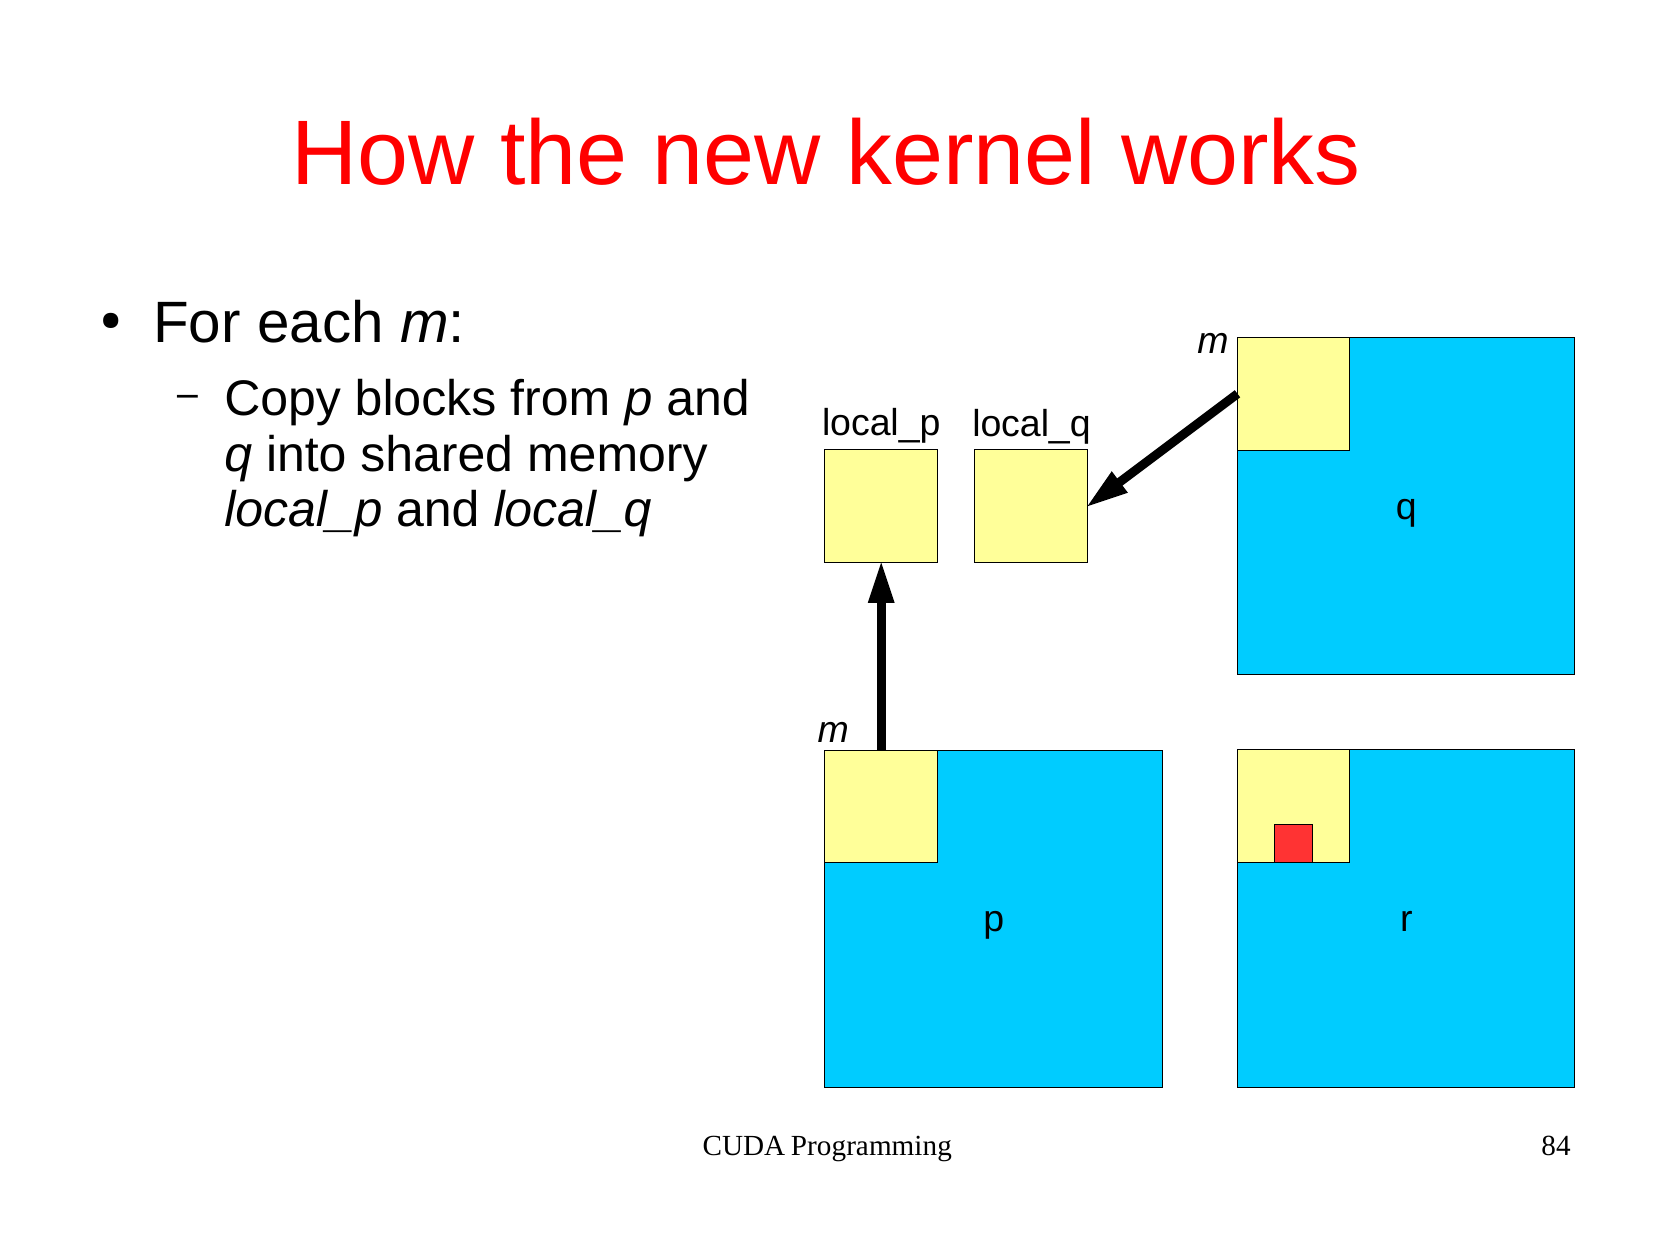

# How the new kernel works
For each m:
Copy blocks from p and q into shared memory local_p and local_q
m
q
local_p
local_q
m
r
p
CUDA Programming
84